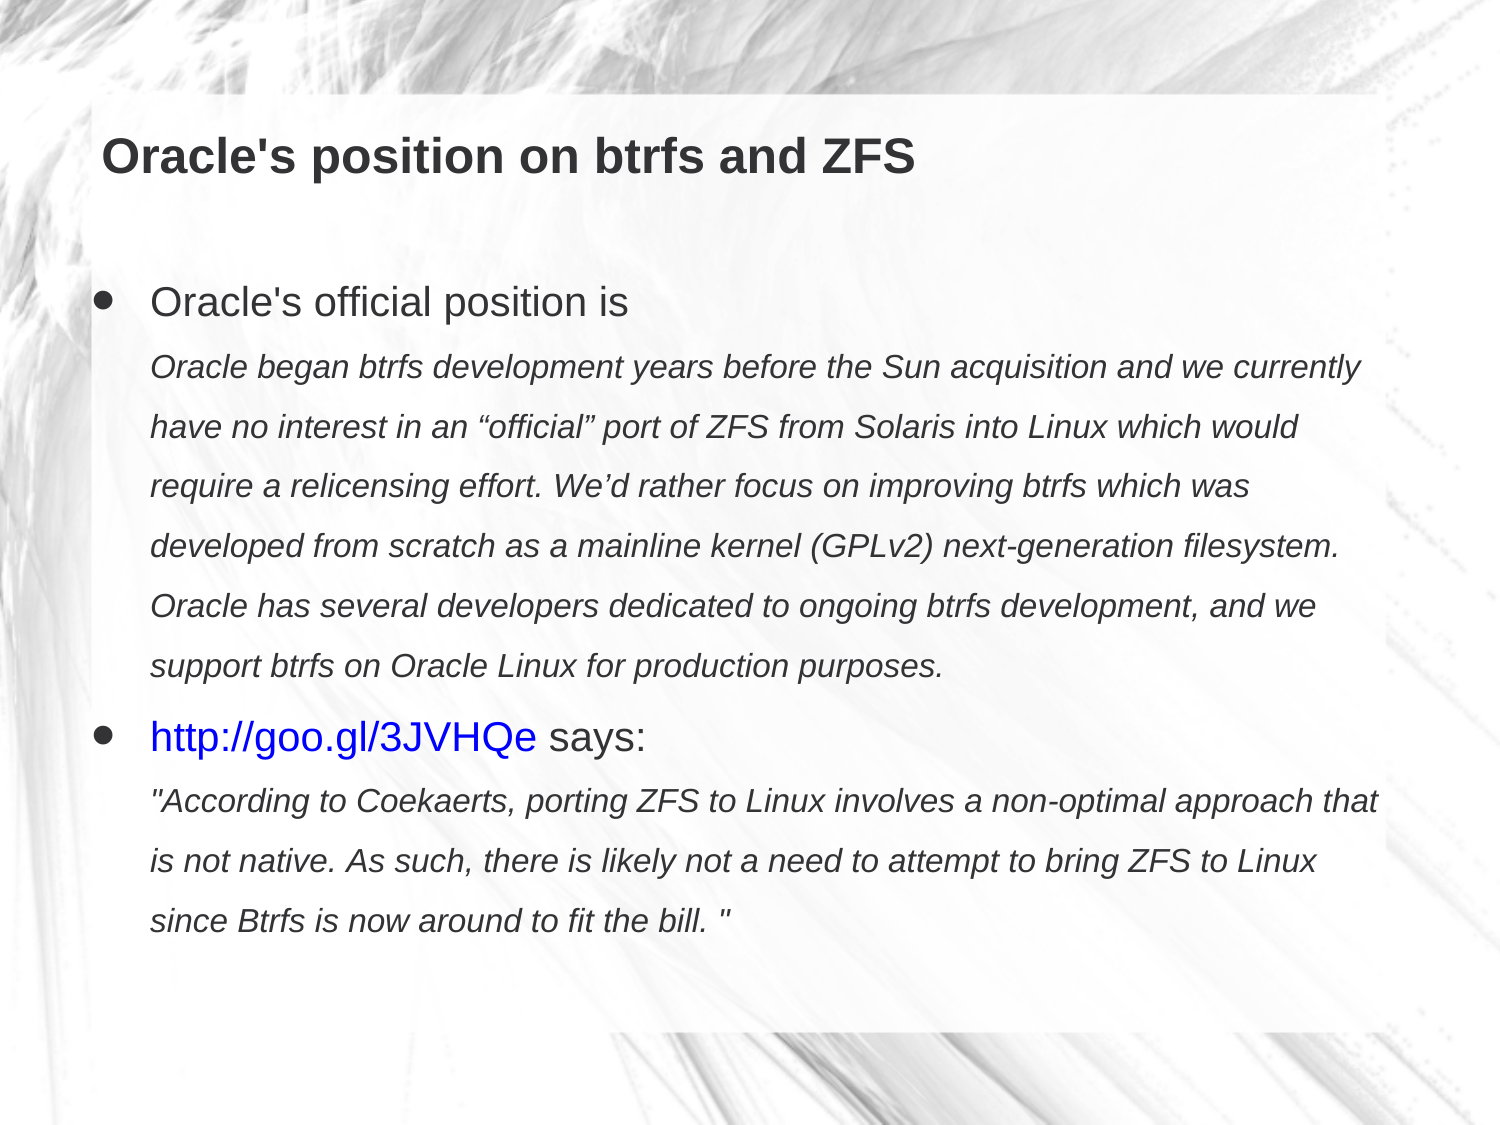

# Oracle's position on btrfs and ZFS
Oracle's official position is
Oracle began btrfs development years before the Sun acquisition and we currently have no interest in an “official” port of ZFS from Solaris into Linux which would require a relicensing effort. We’d rather focus on improving btrfs which was developed from scratch as a mainline kernel (GPLv2) next-generation filesystem. Oracle has several developers dedicated to ongoing btrfs development, and we support btrfs on Oracle Linux for production purposes.
http://goo.gl/3JVHQe says:
"According to Coekaerts, porting ZFS to Linux involves a non-optimal approach that is not native. As such, there is likely not a need to attempt to bring ZFS to Linux since Btrfs is now around to fit the bill. "